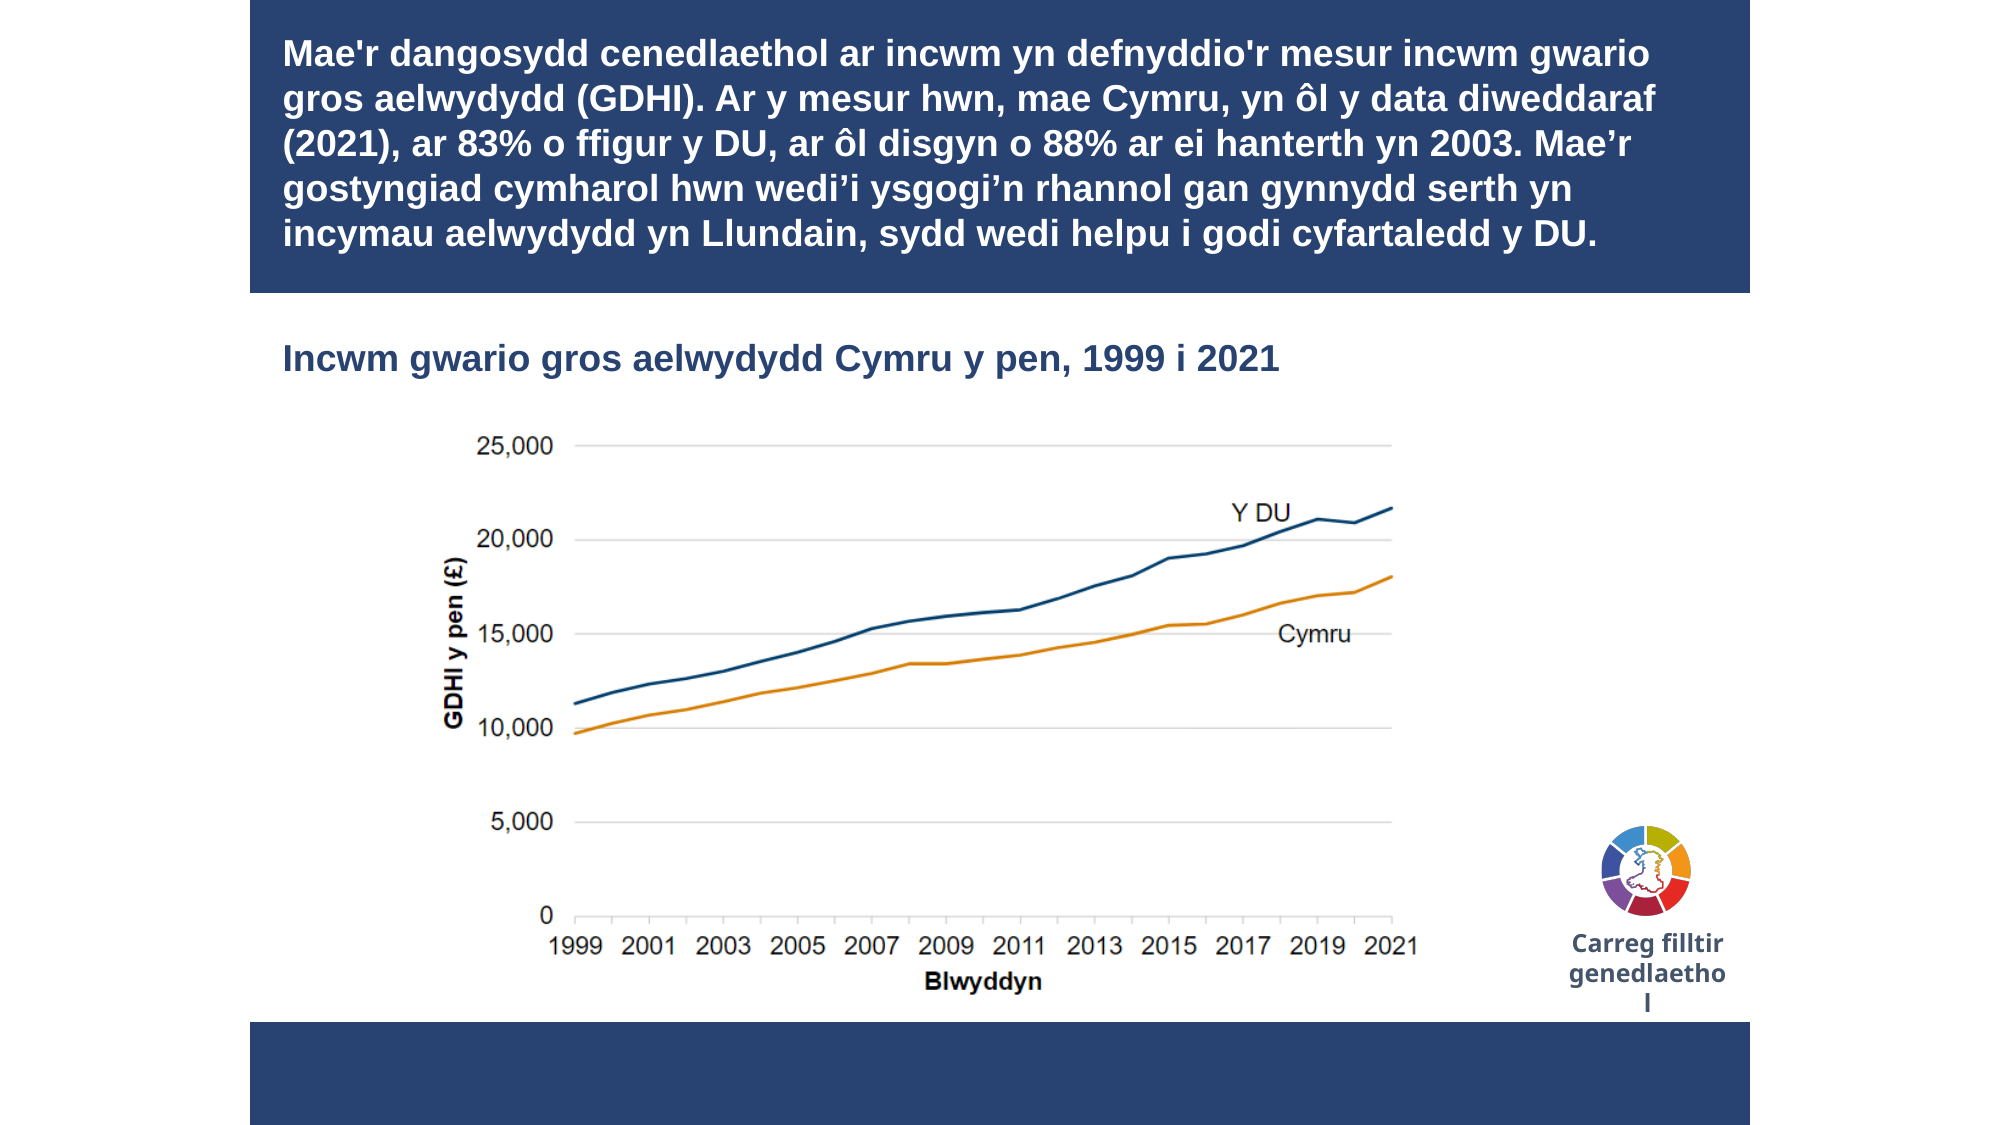

# Mae'r dangosydd cenedlaethol ar incwm yn defnyddio'r mesur incwm gwario gros aelwydydd (GDHI). Ar y mesur hwn, mae Cymru, yn ôl y data diweddaraf (2021), ar 83% o ffigur y DU, ar ôl disgyn o 88% ar ei hanterth yn 2003. Mae’r gostyngiad cymharol hwn wedi’i ysgogi’n rhannol gan gynnydd serth yn incymau aelwydydd yn Llundain, sydd wedi helpu i godi cyfartaledd y DU.
Incwm gwario gros aelwydydd Cymru y pen, 1999 i 2021
Carreg filltir genedlaethol
Ffynhonnell: Incwm Gwario Gros Aelwydydd Rhanbarthol, Swyddfa Ystadegau Gwladol
#llesiantcymru